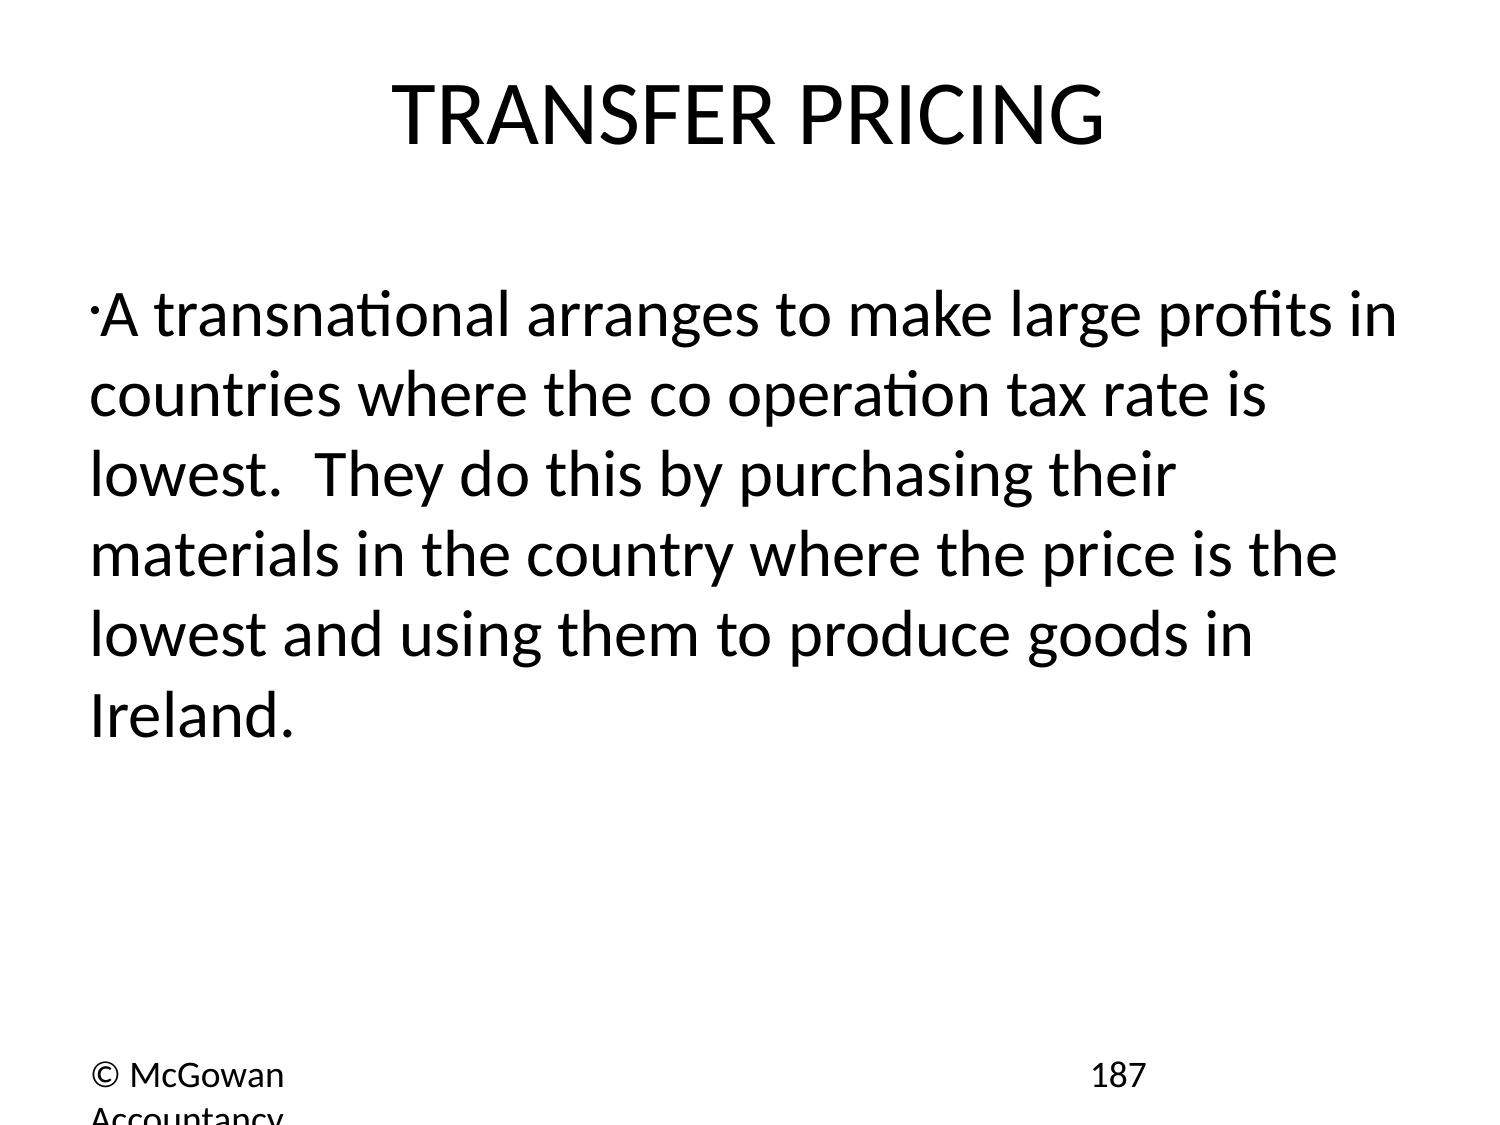

# TRANSFER PRICING
A transnational arranges to make large profits in countries where the co operation tax rate is lowest. They do this by purchasing their materials in the country where the price is the lowest and using them to produce goods in Ireland.
© McGowan Accountancy Services
187